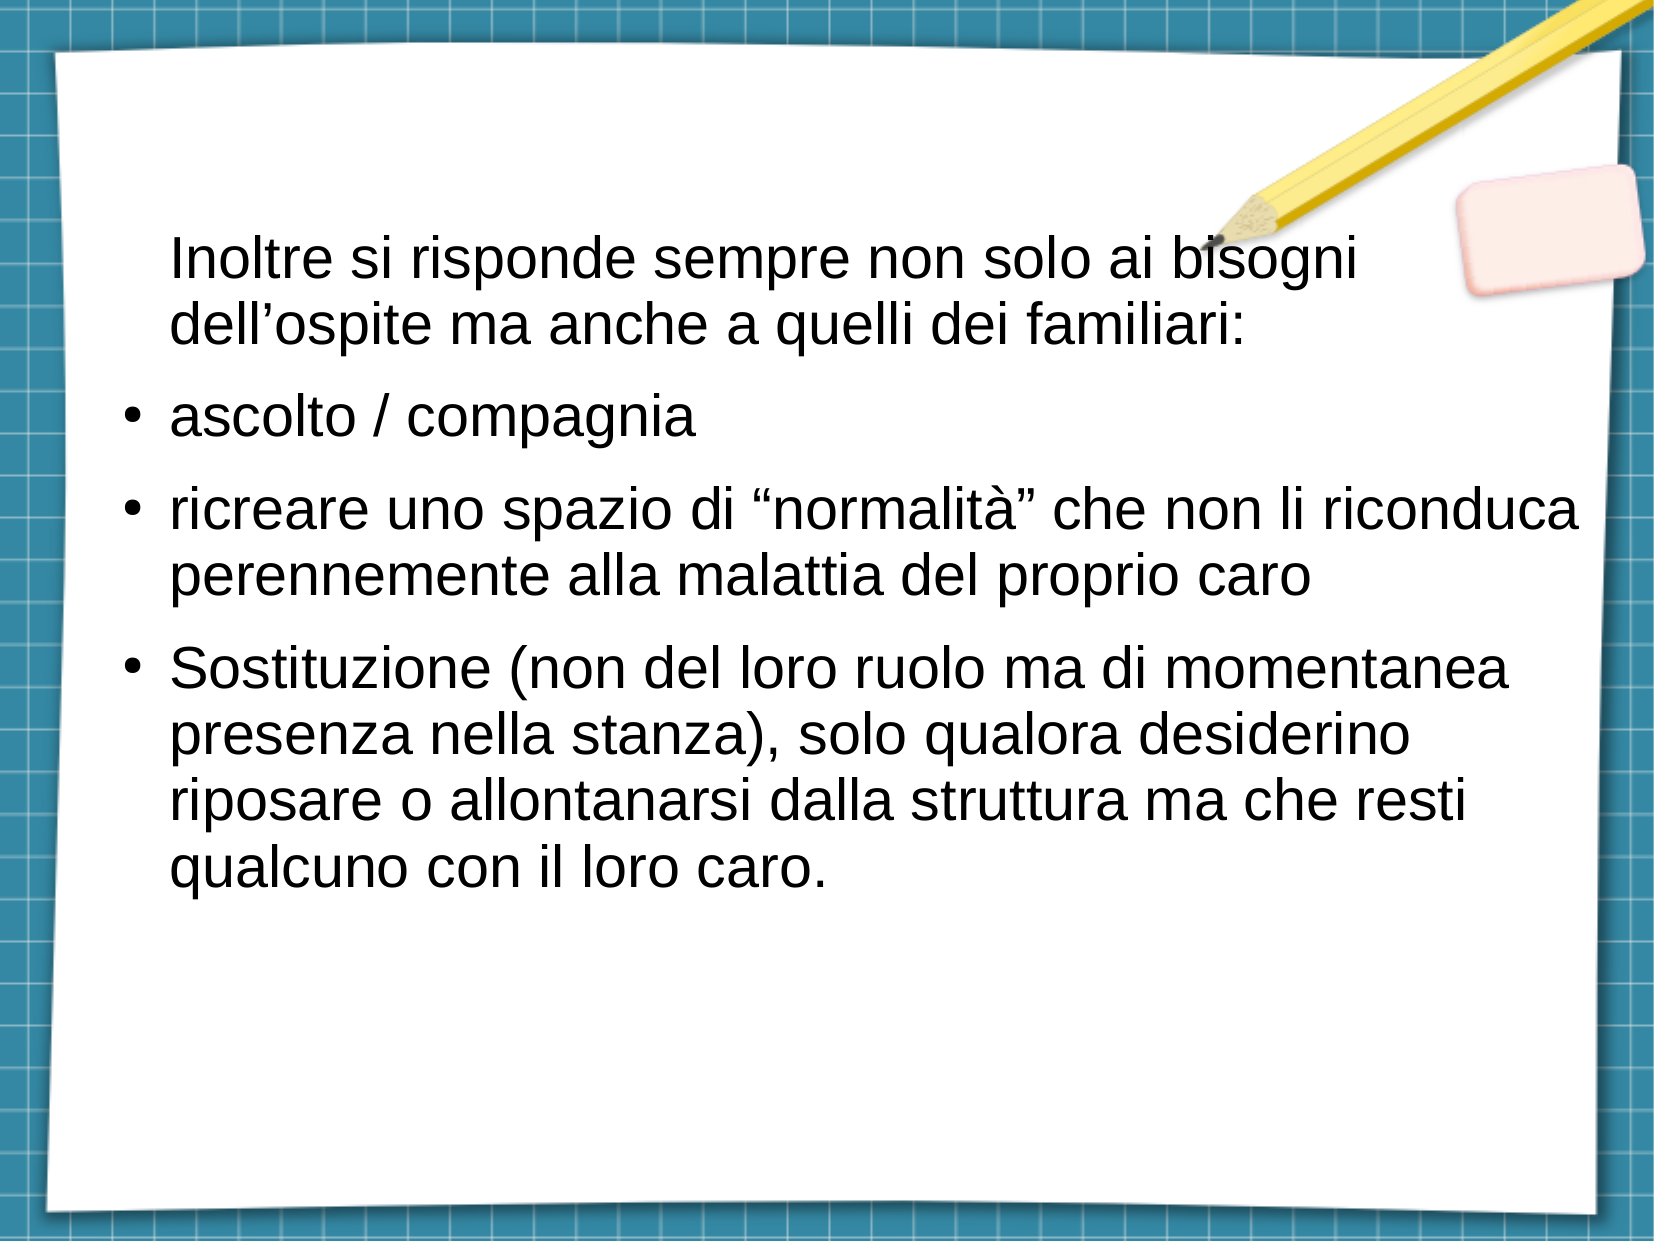

#
Inoltre si risponde sempre non solo ai bisogni dell’ospite ma anche a quelli dei familiari:
ascolto / compagnia
ricreare uno spazio di “normalità” che non li riconduca perennemente alla malattia del proprio caro
Sostituzione (non del loro ruolo ma di momentanea presenza nella stanza), solo qualora desiderino riposare o allontanarsi dalla struttura ma che resti qualcuno con il loro caro.